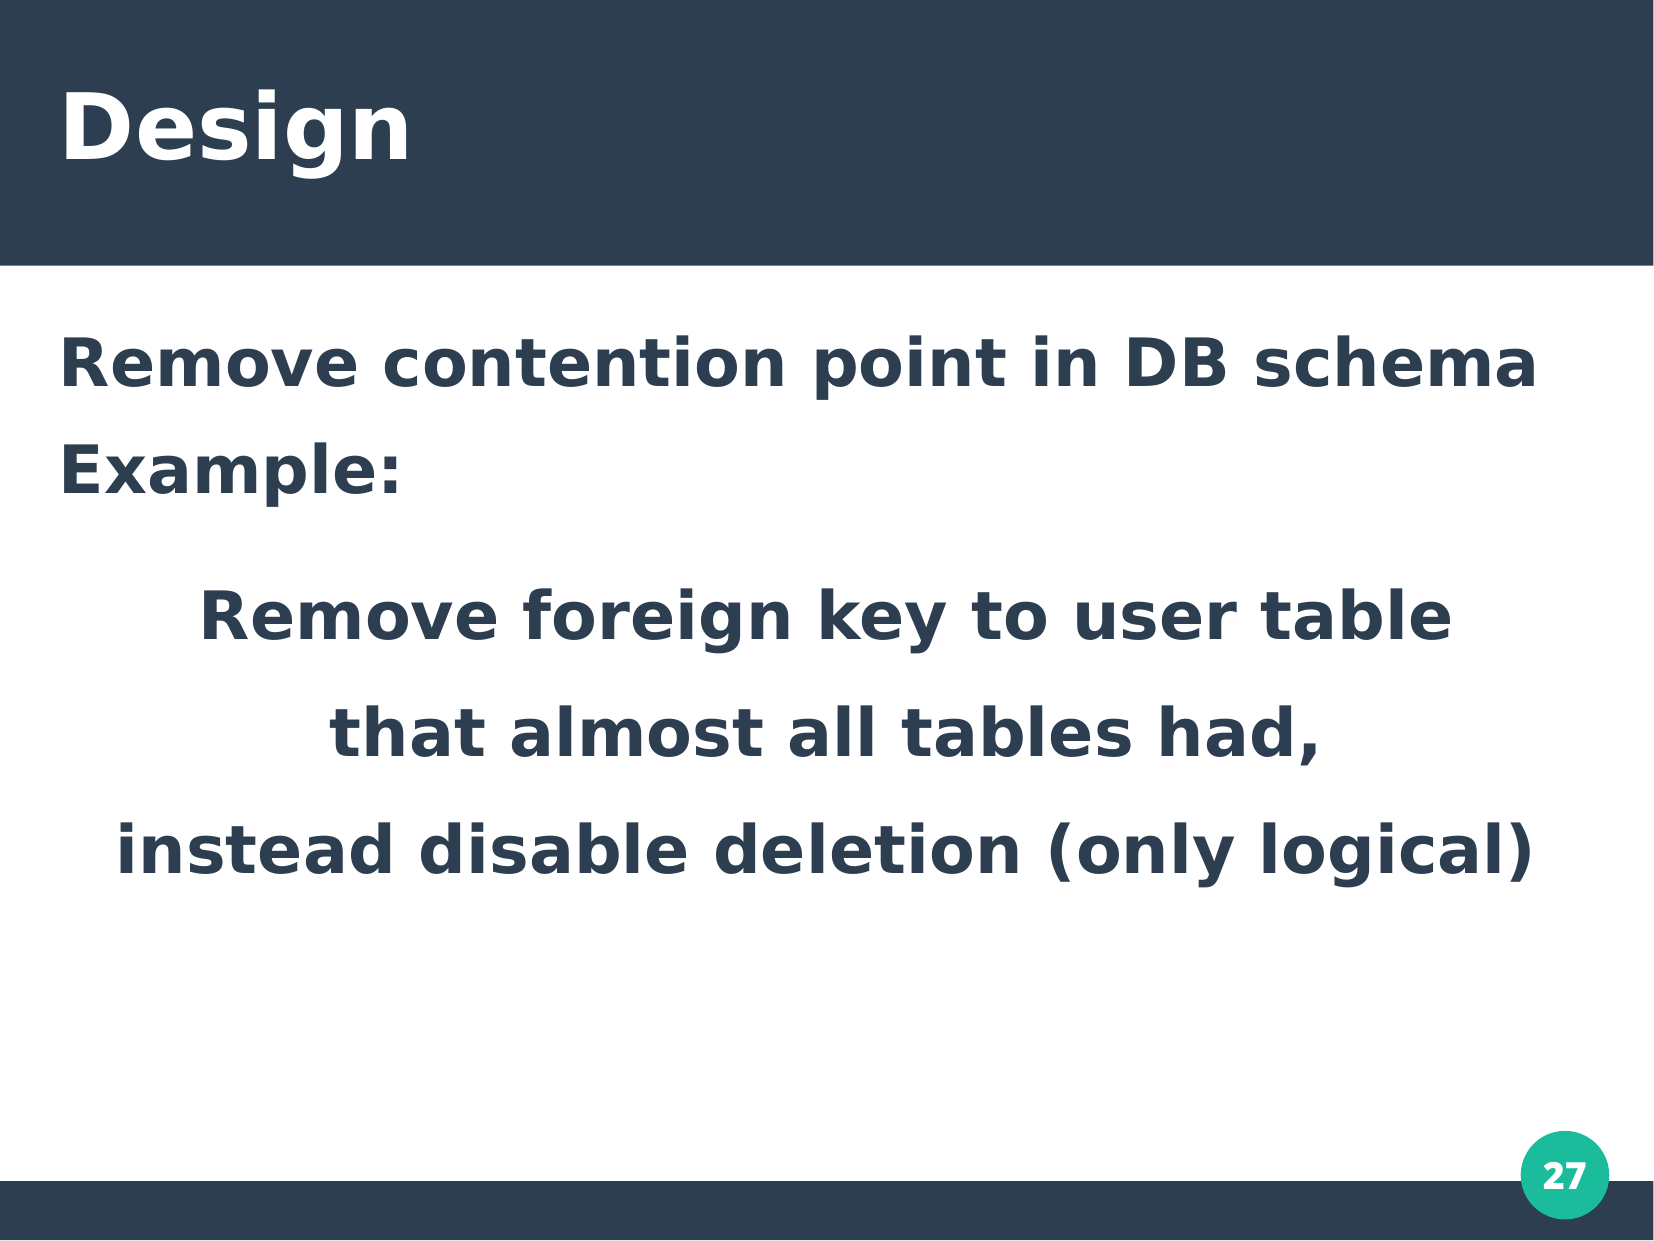

# Design
Remove contention point in DB schema
Example:
Remove foreign key to user table
that almost all tables had,
instead disable deletion (only logical)
27